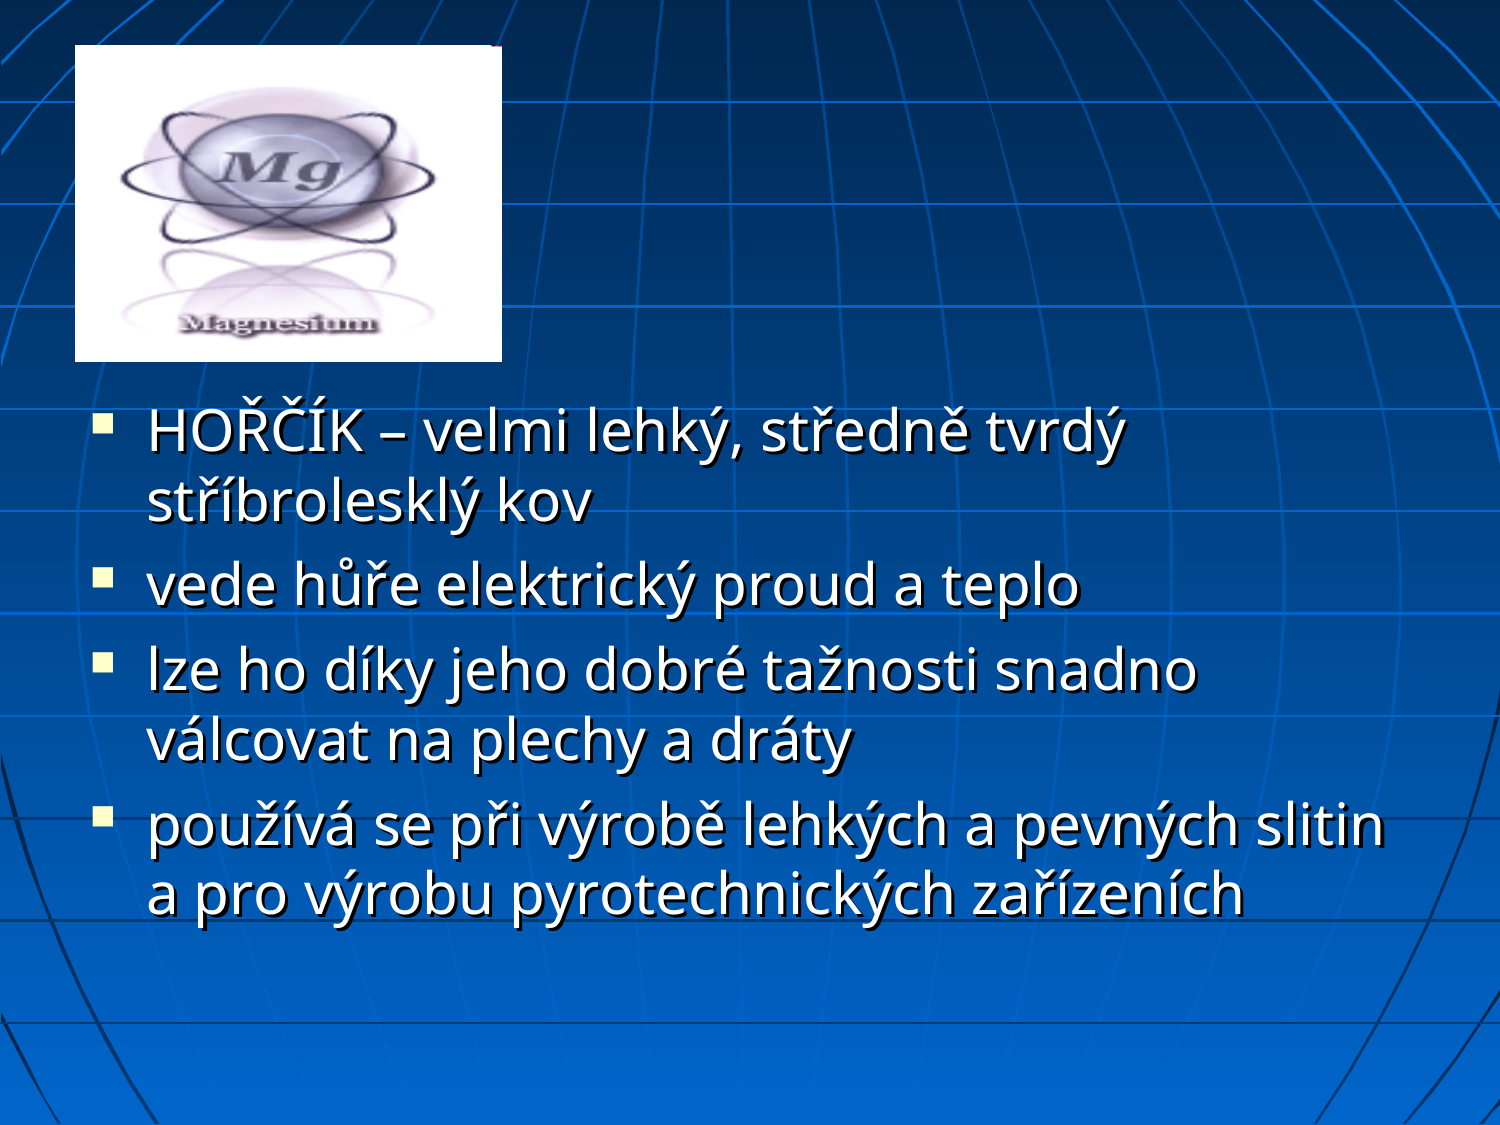

# HOŘČÍK – velmi lehký, středně tvrdý stříbrolesklý kov
vede hůře elektrický proud a teplo
lze ho díky jeho dobré tažnosti snadno válcovat na plechy a dráty
používá se při výrobě lehkých a pevných slitin a pro výrobu pyrotechnických zařízeních